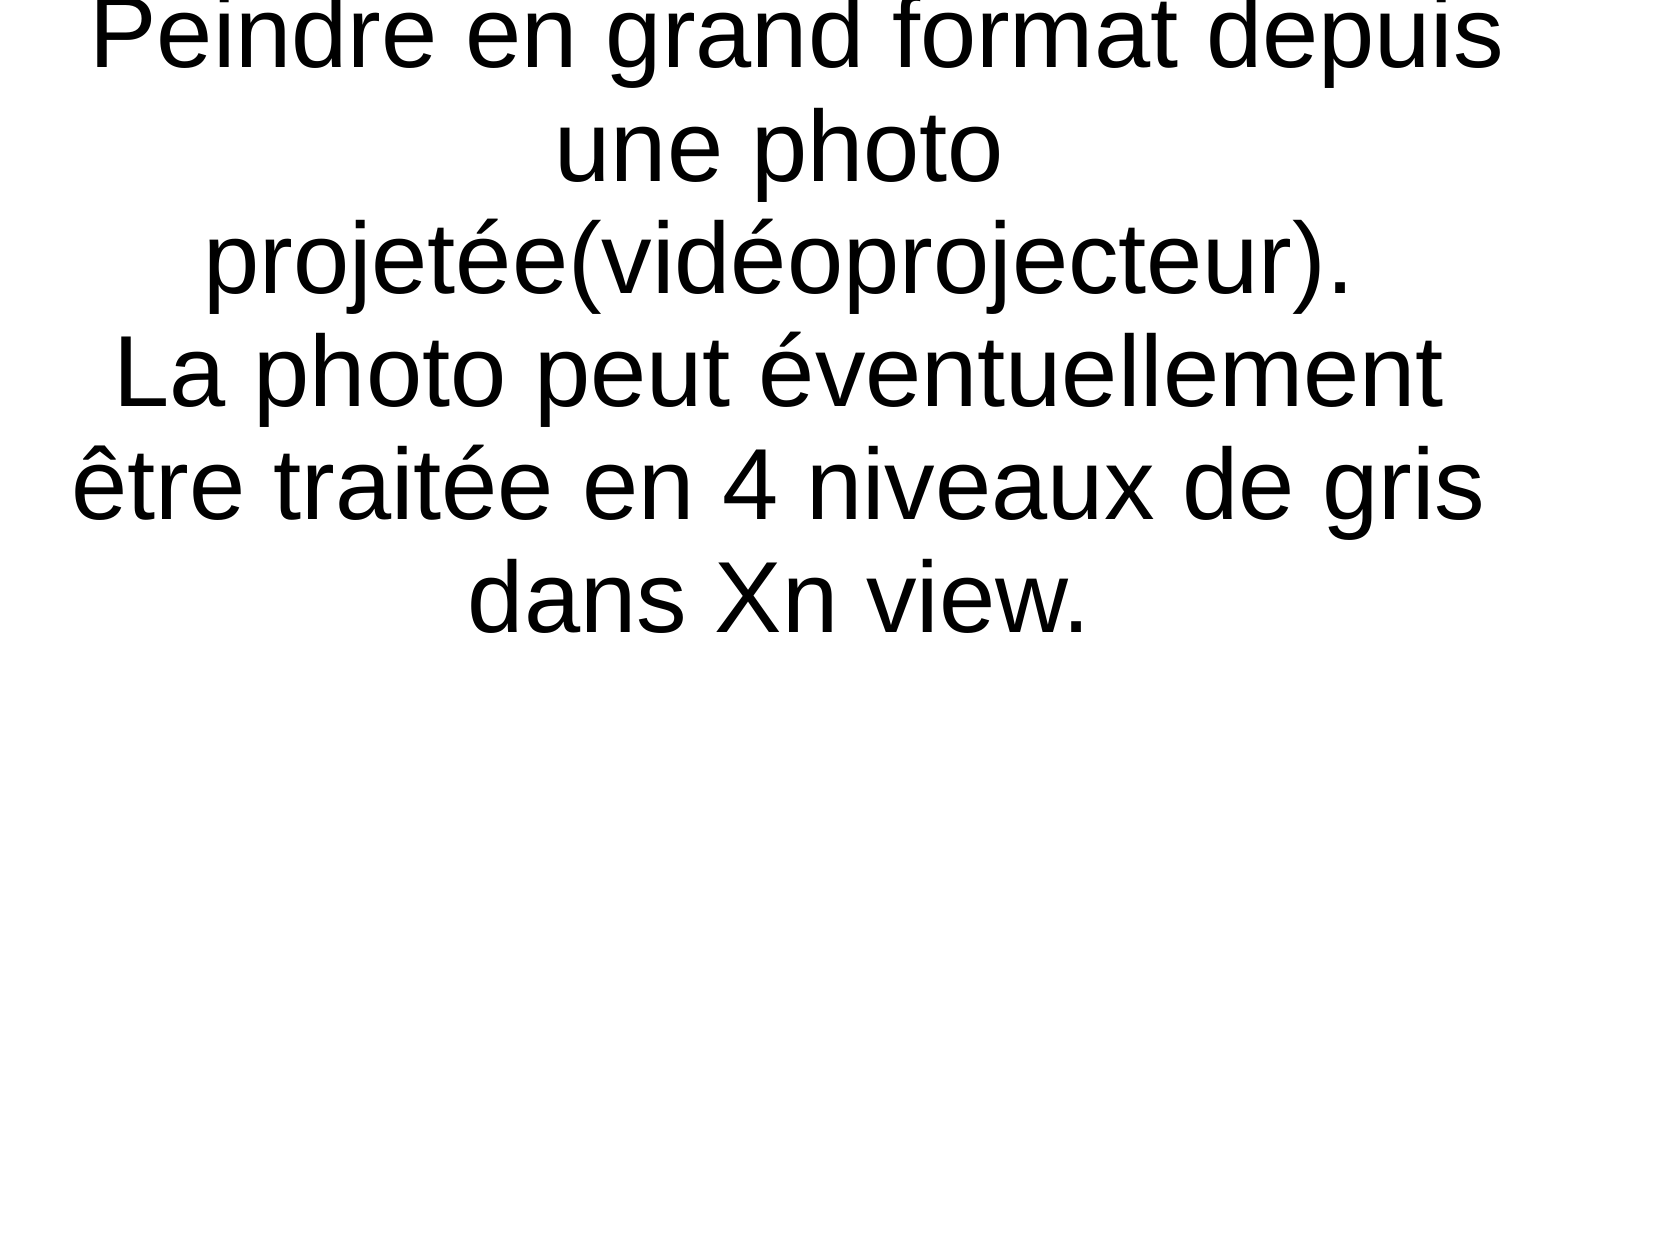

# Peindre en grand format depuis une photo projetée(vidéoprojecteur). La photo peut éventuellement être traitée en 4 niveaux de gris dans Xn view.